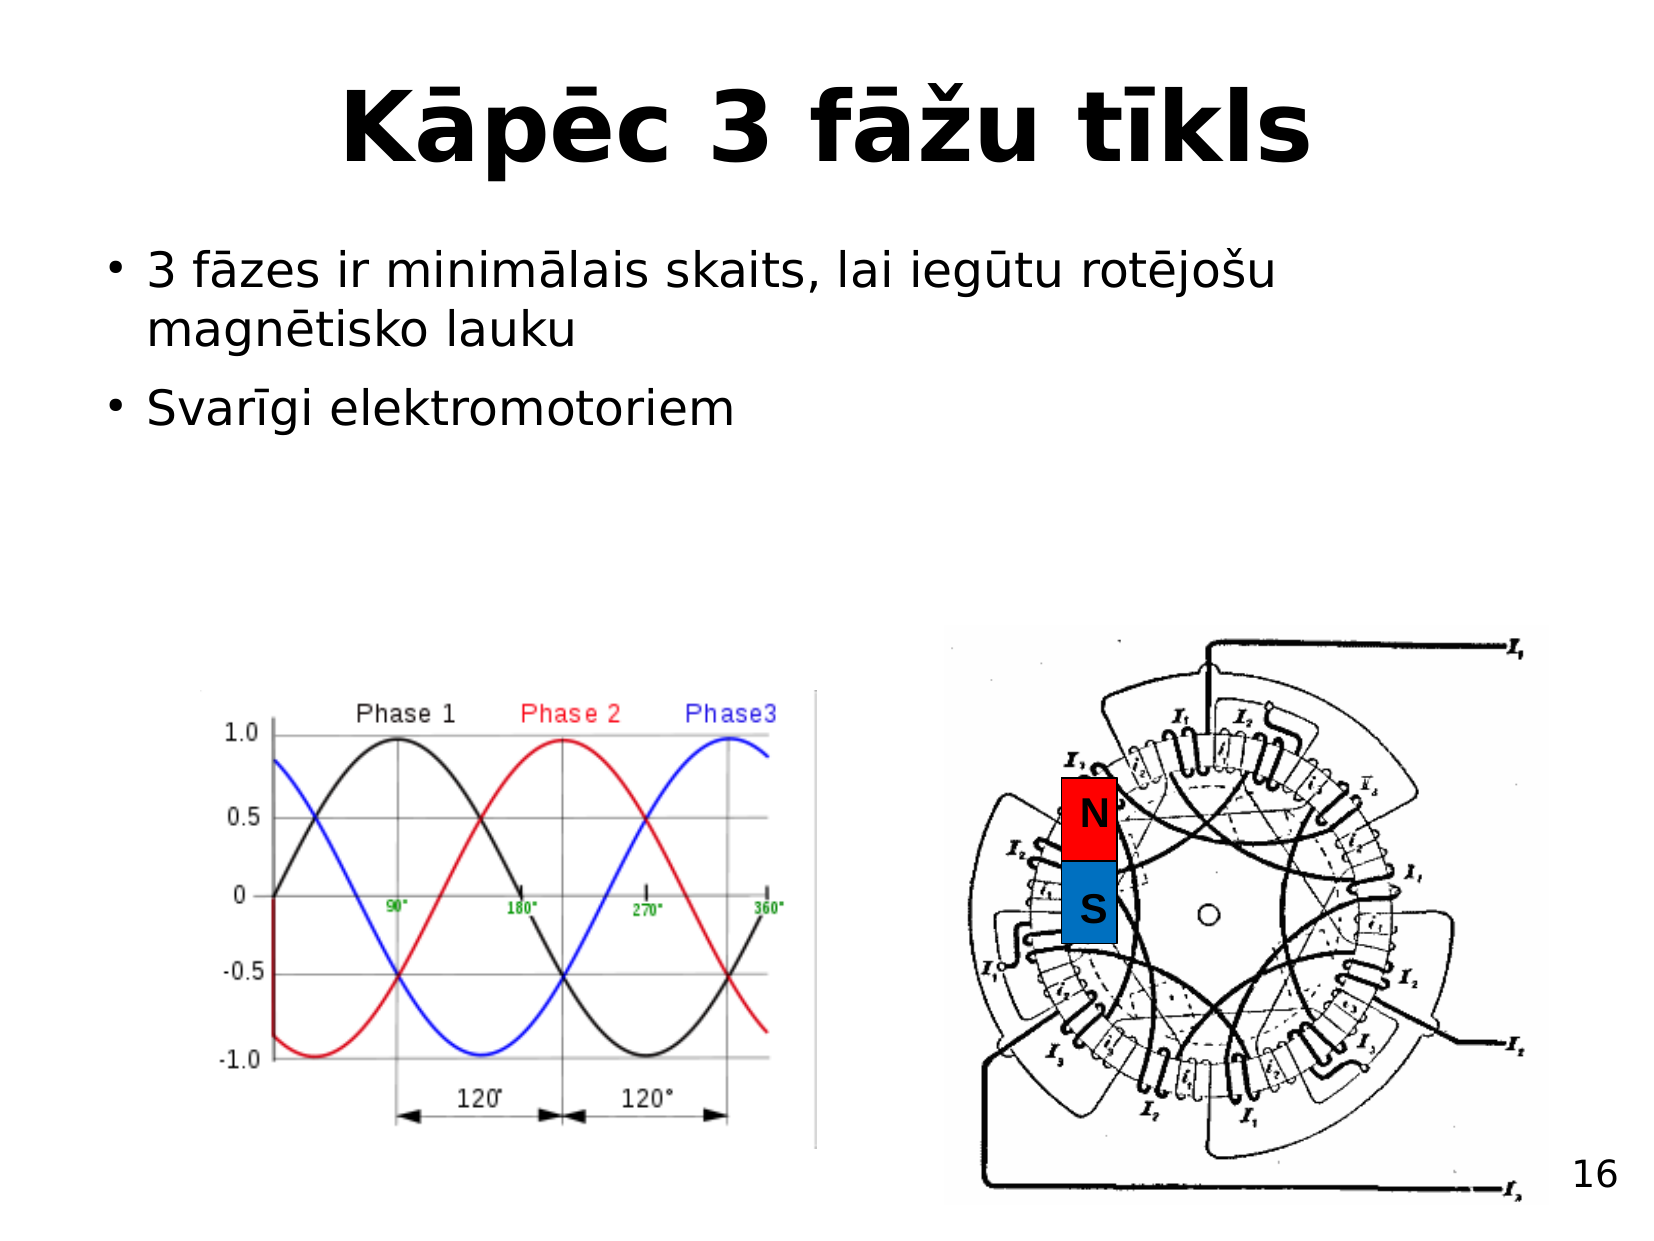

# Kāpēc 3 fāžu tīkls
3 fāzes ir minimālais skaits, lai iegūtu rotējošu magnētisko lauku
Svarīgi elektromotoriem
N
S